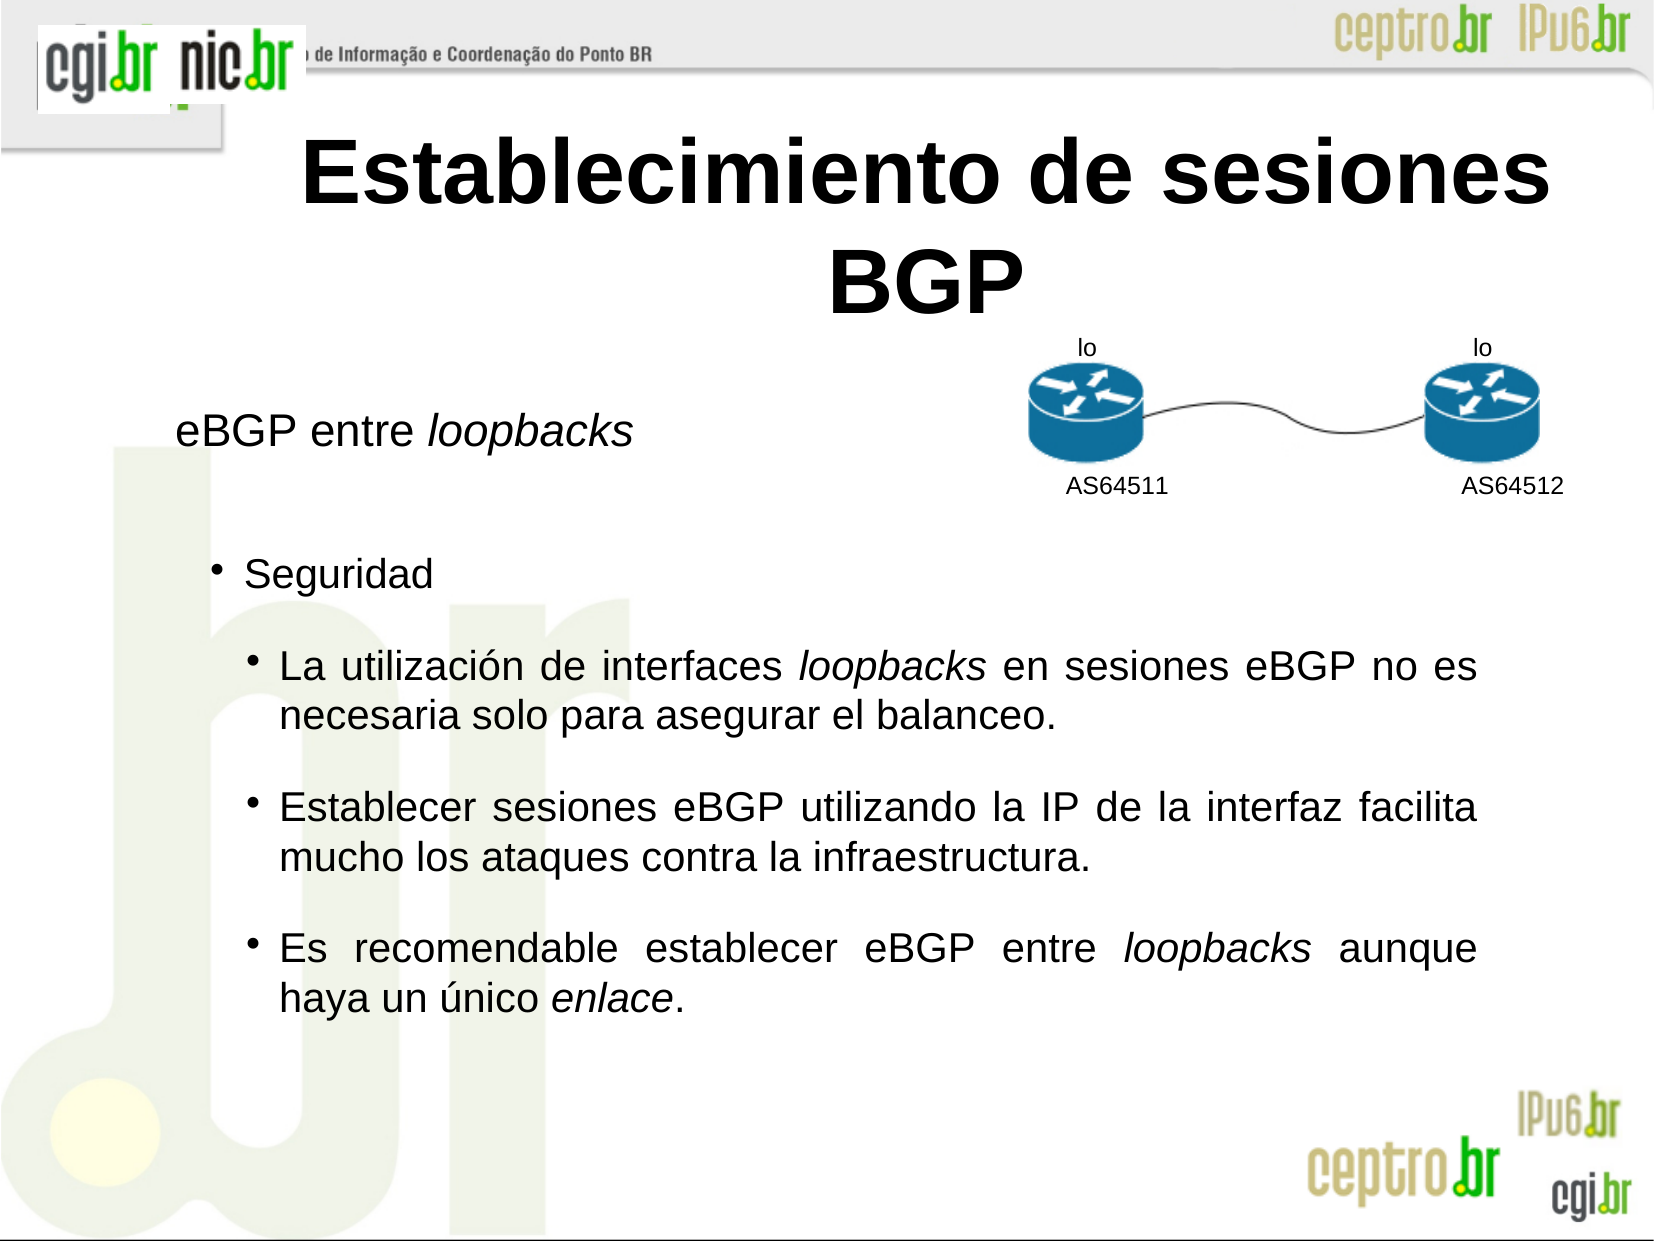

Establecimiento de sesiones BGP
lo
lo
AS64511
AS64512
eBGP entre loopbacks
Seguridad
La utilización de interfaces loopbacks en sesiones eBGP no es necesaria solo para asegurar el balanceo.
Establecer sesiones eBGP utilizando la IP de la interfaz facilita mucho los ataques contra la infraestructura.
Es recomendable establecer eBGP entre loopbacks aunque haya un único enlace.